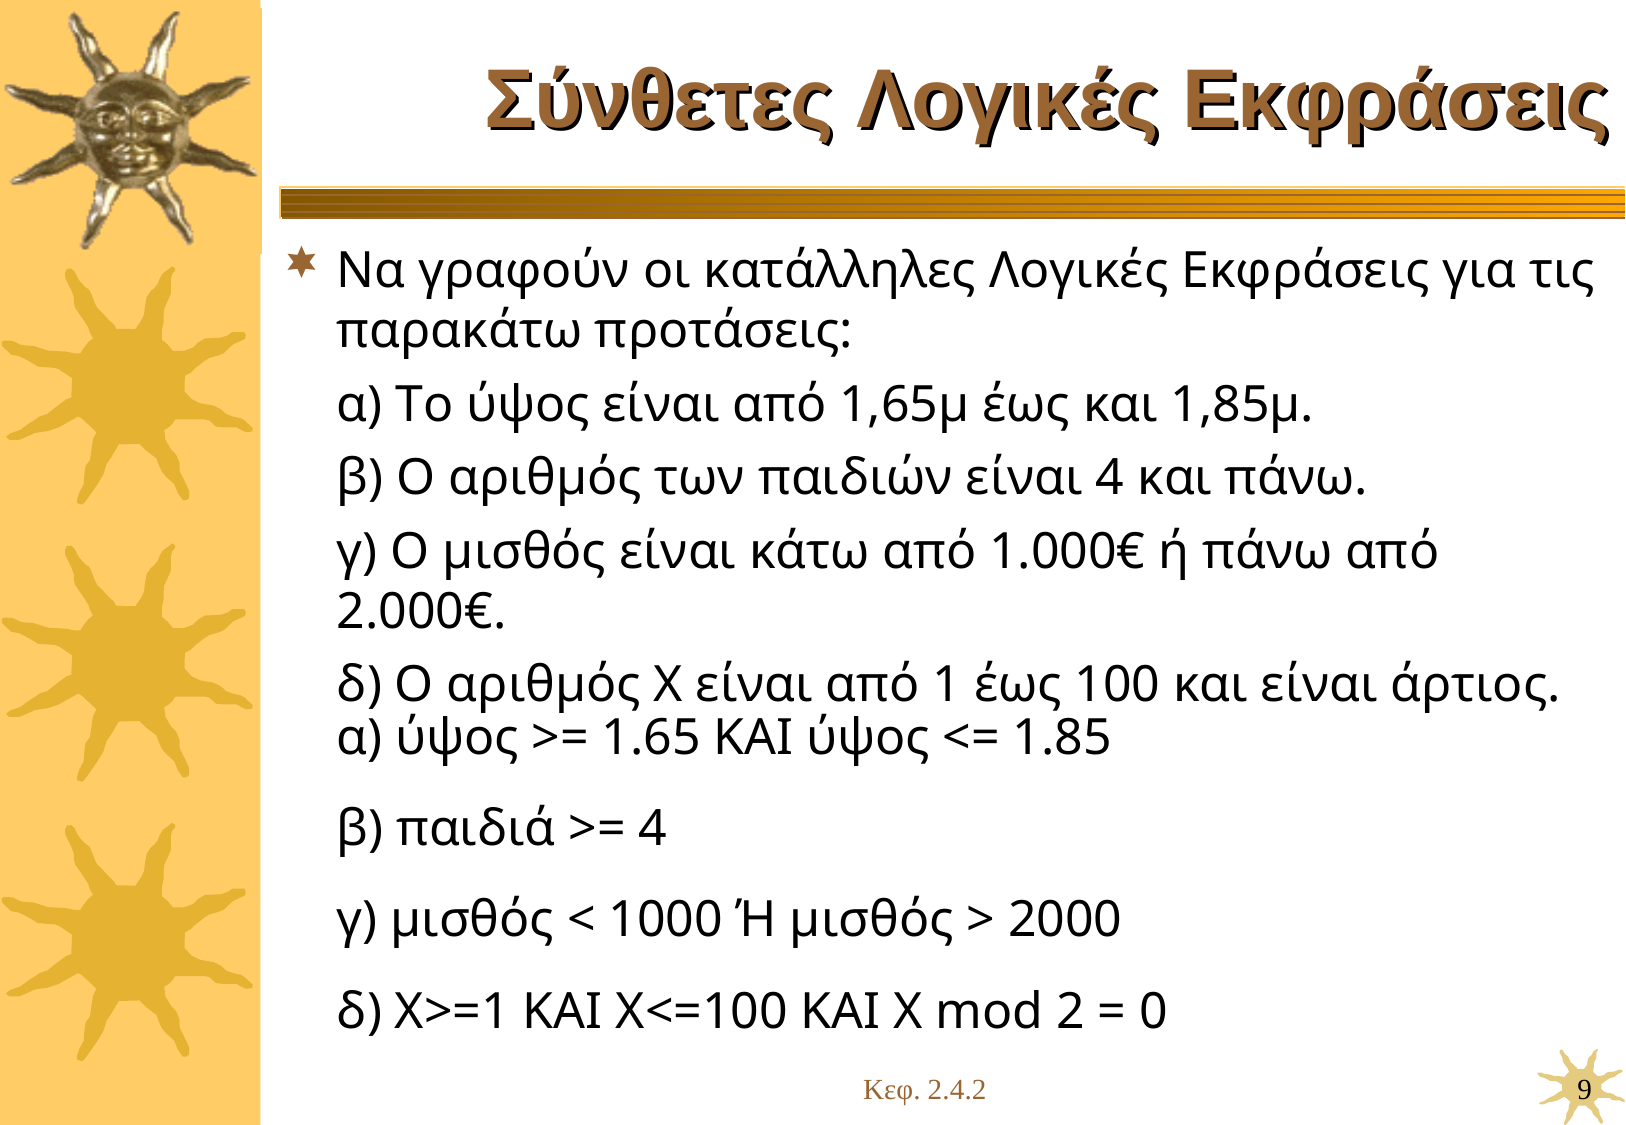

Σύνθετες Λογικές Εκφράσεις
Να γραφούν οι κατάλληλες Λογικές Εκφράσεις για τις παρακάτω προτάσεις:
α) Το ύψος είναι από 1,65μ έως και 1,85μ.
β) Ο αριθμός των παιδιών είναι 4 και πάνω.
γ) Ο μισθός είναι κάτω από 1.000€ ή πάνω από 2.000€.
δ) Ο αριθμός Χ είναι από 1 έως 100 και είναι άρτιος.
α) ύψος >= 1.65 ΚΑΙ ύψος <= 1.85
β) παιδιά >= 4
γ) μισθός < 1000 Ή μισθός > 2000
δ) Χ>=1 ΚΑΙ Χ<=100 ΚΑΙ Χ mod 2 = 0
Κεφ. 2.4.2
9